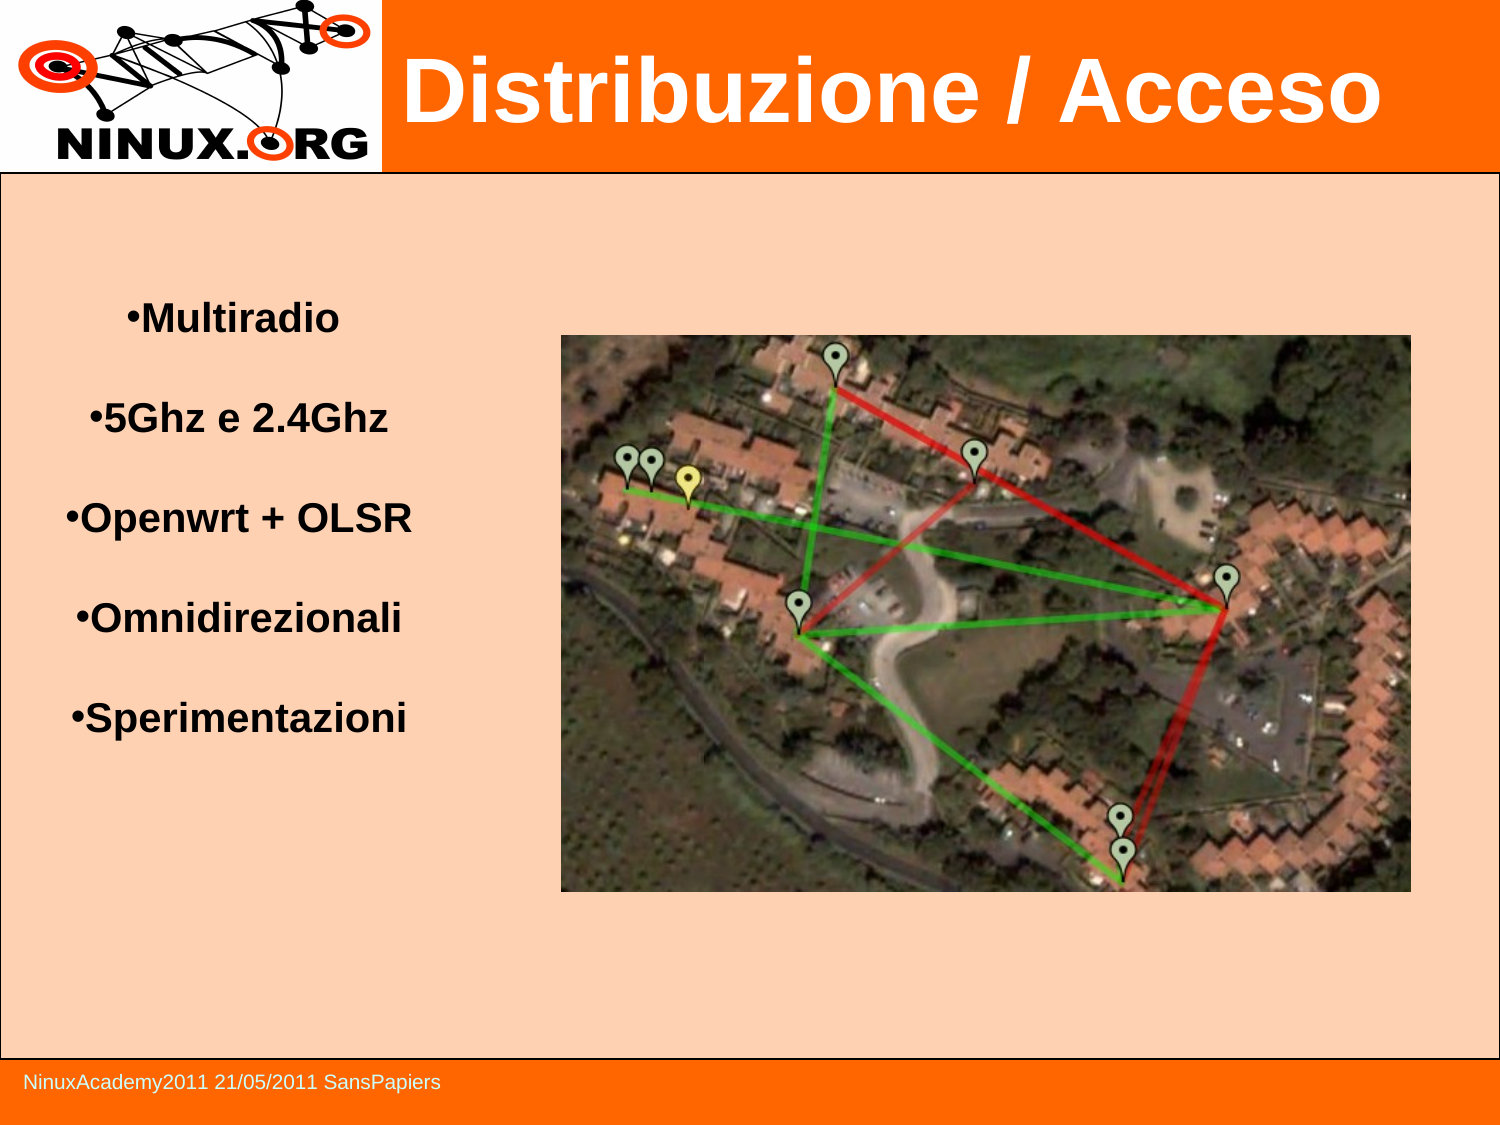

Distribuzione / Acceso
Multiradio
5Ghz e 2.4Ghz
Openwrt + OLSR
Omnidirezionali
Sperimentazioni
NinuxAcademy2011 21/05/2011 SansPapiers